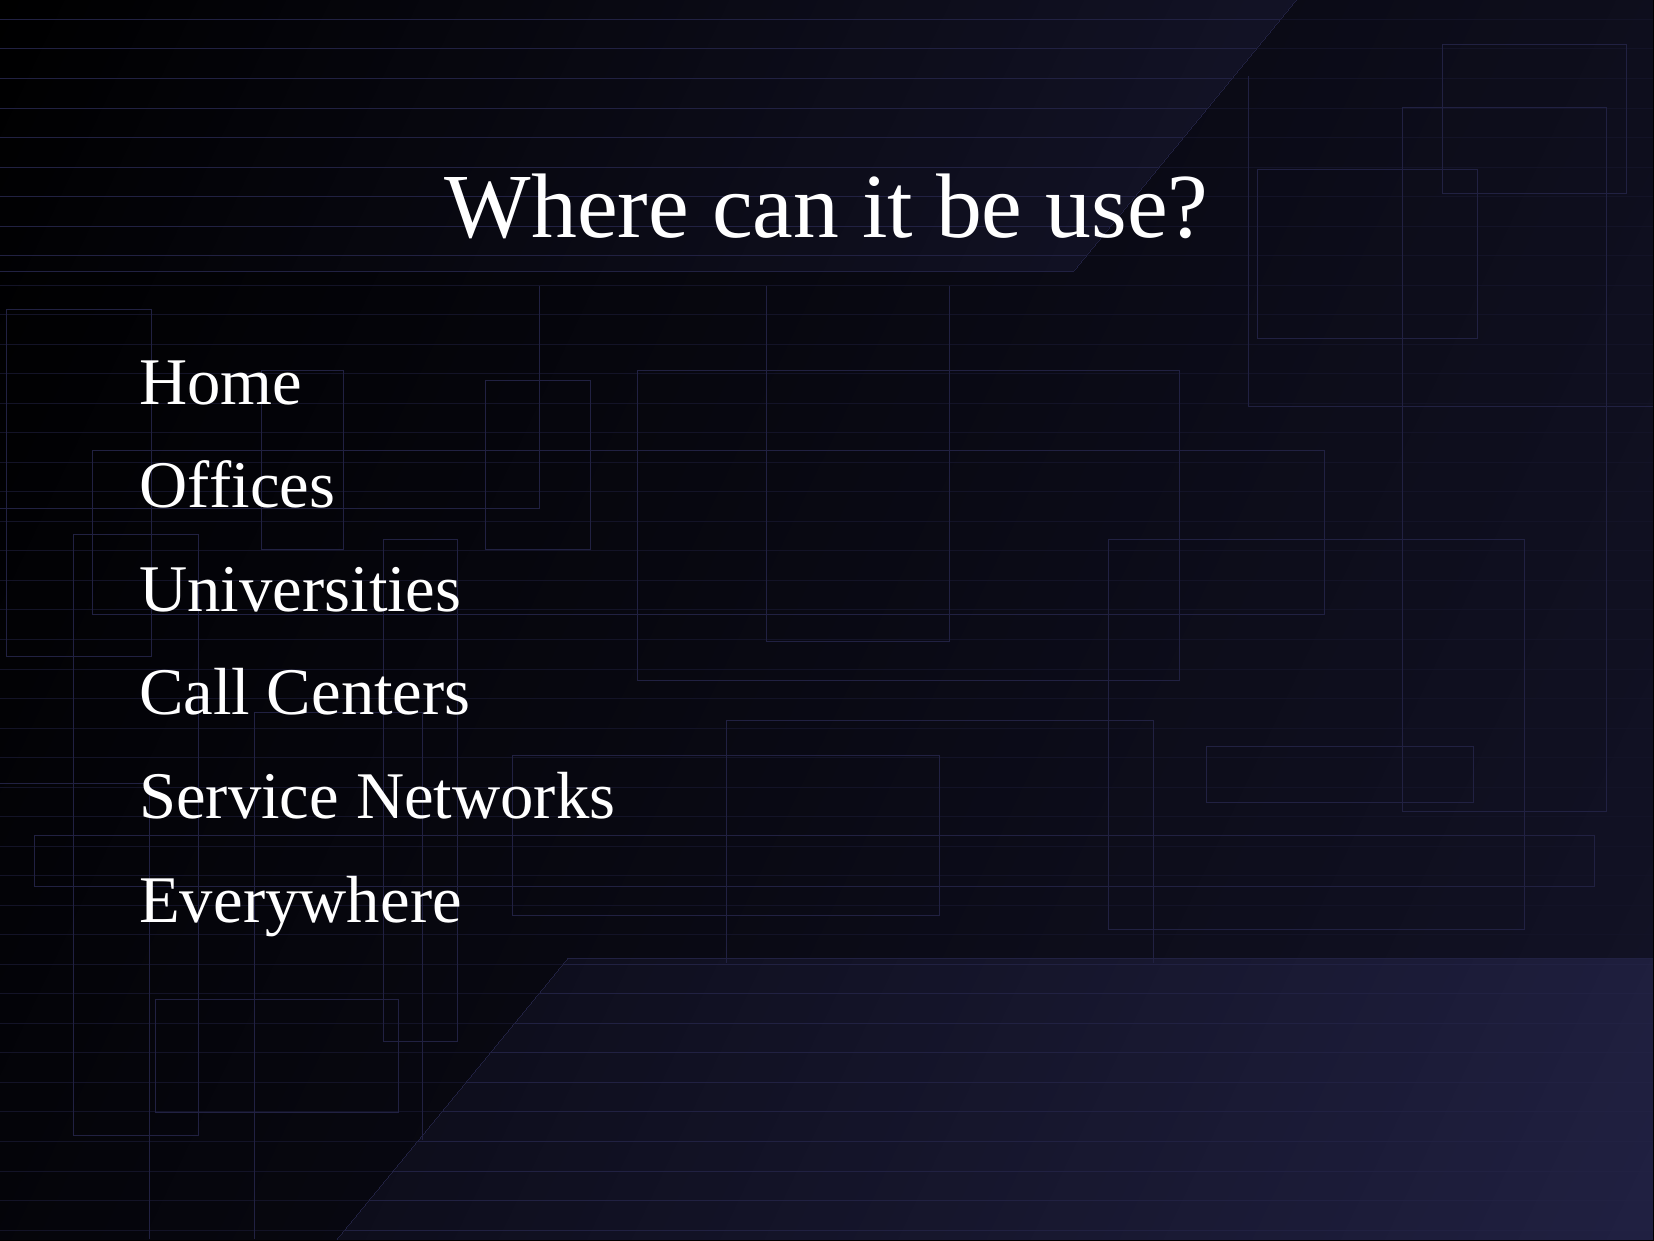

# Where can it be use?
Home
Offices
Universities
Call Centers
Service Networks
Everywhere